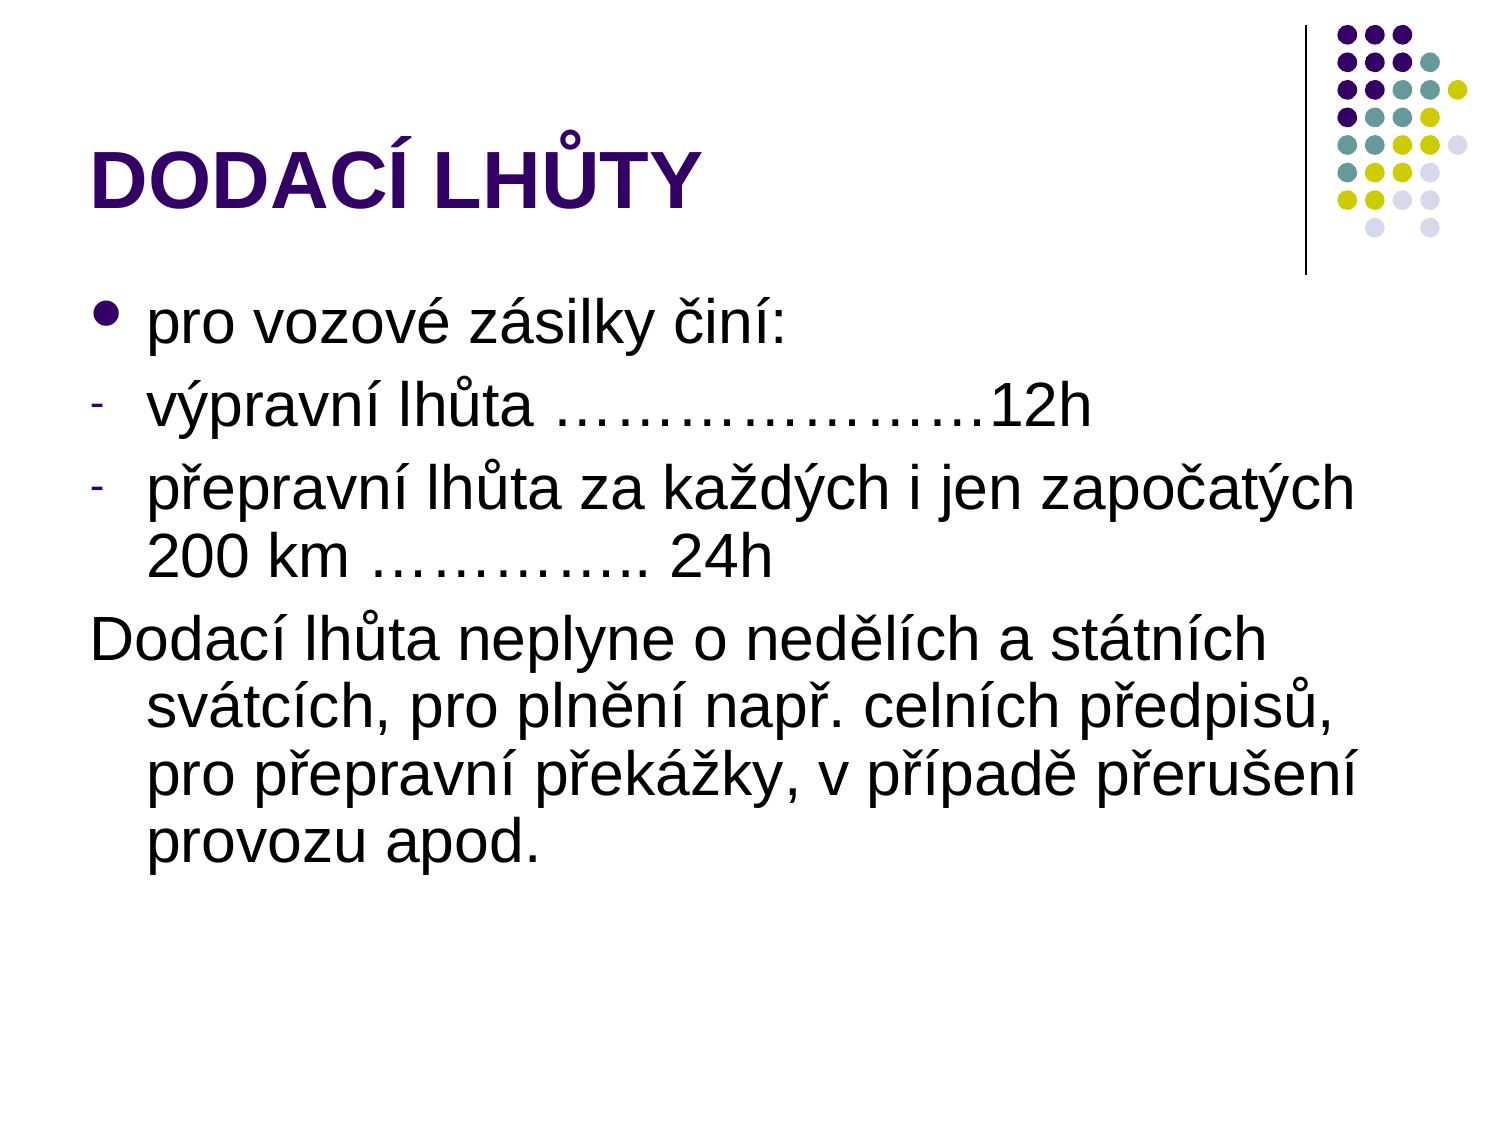

# DODACÍ LHŮTY
pro vozové zásilky činí:
výpravní lhůta …………………12h
přepravní lhůta za každých i jen započatých 200 km ………….. 24h
Dodací lhůta neplyne o nedělích a státních svátcích, pro plnění např. celních předpisů, pro přepravní překážky, v případě přerušení provozu apod.